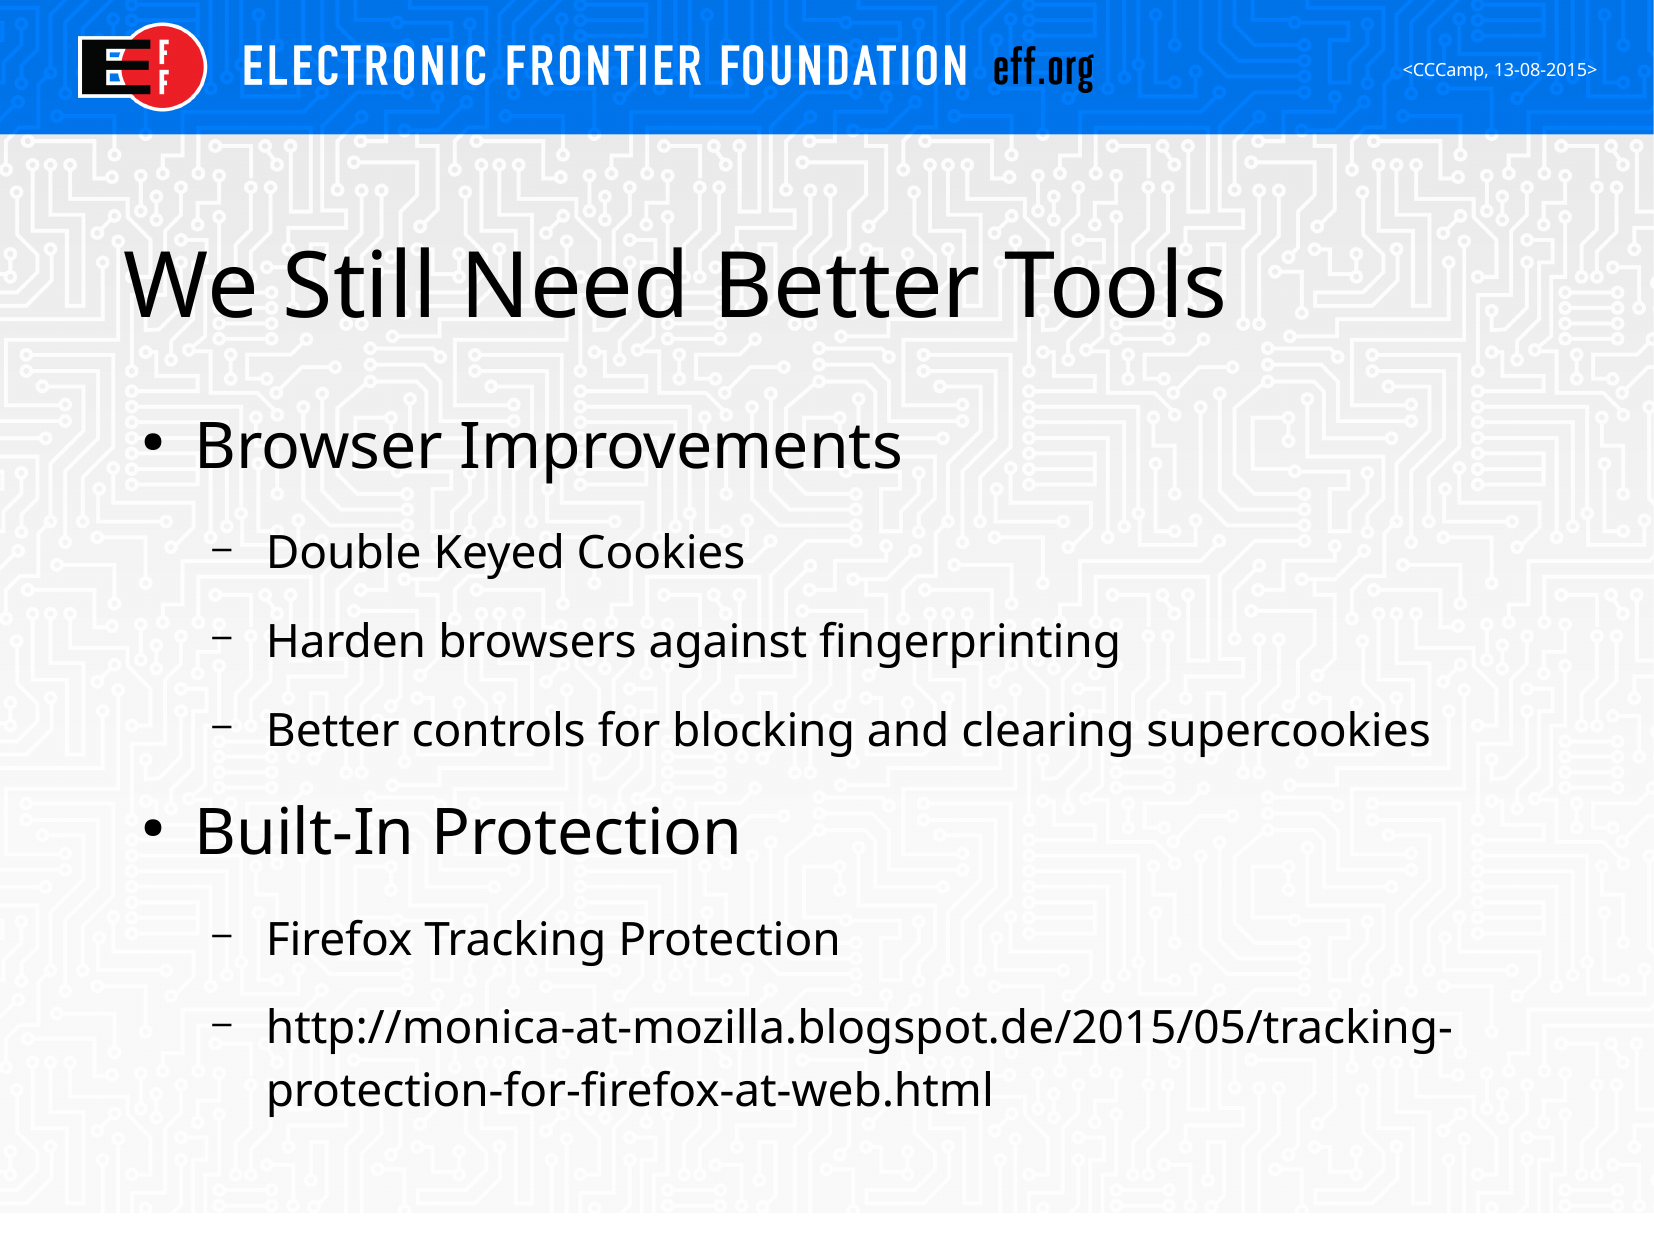

# We Still Need Better Tools
Browser Improvements
Double Keyed Cookies
Harden browsers against fingerprinting
Better controls for blocking and clearing supercookies
Built-In Protection
Firefox Tracking Protection
http://monica-at-mozilla.blogspot.de/2015/05/tracking-protection-for-firefox-at-web.html